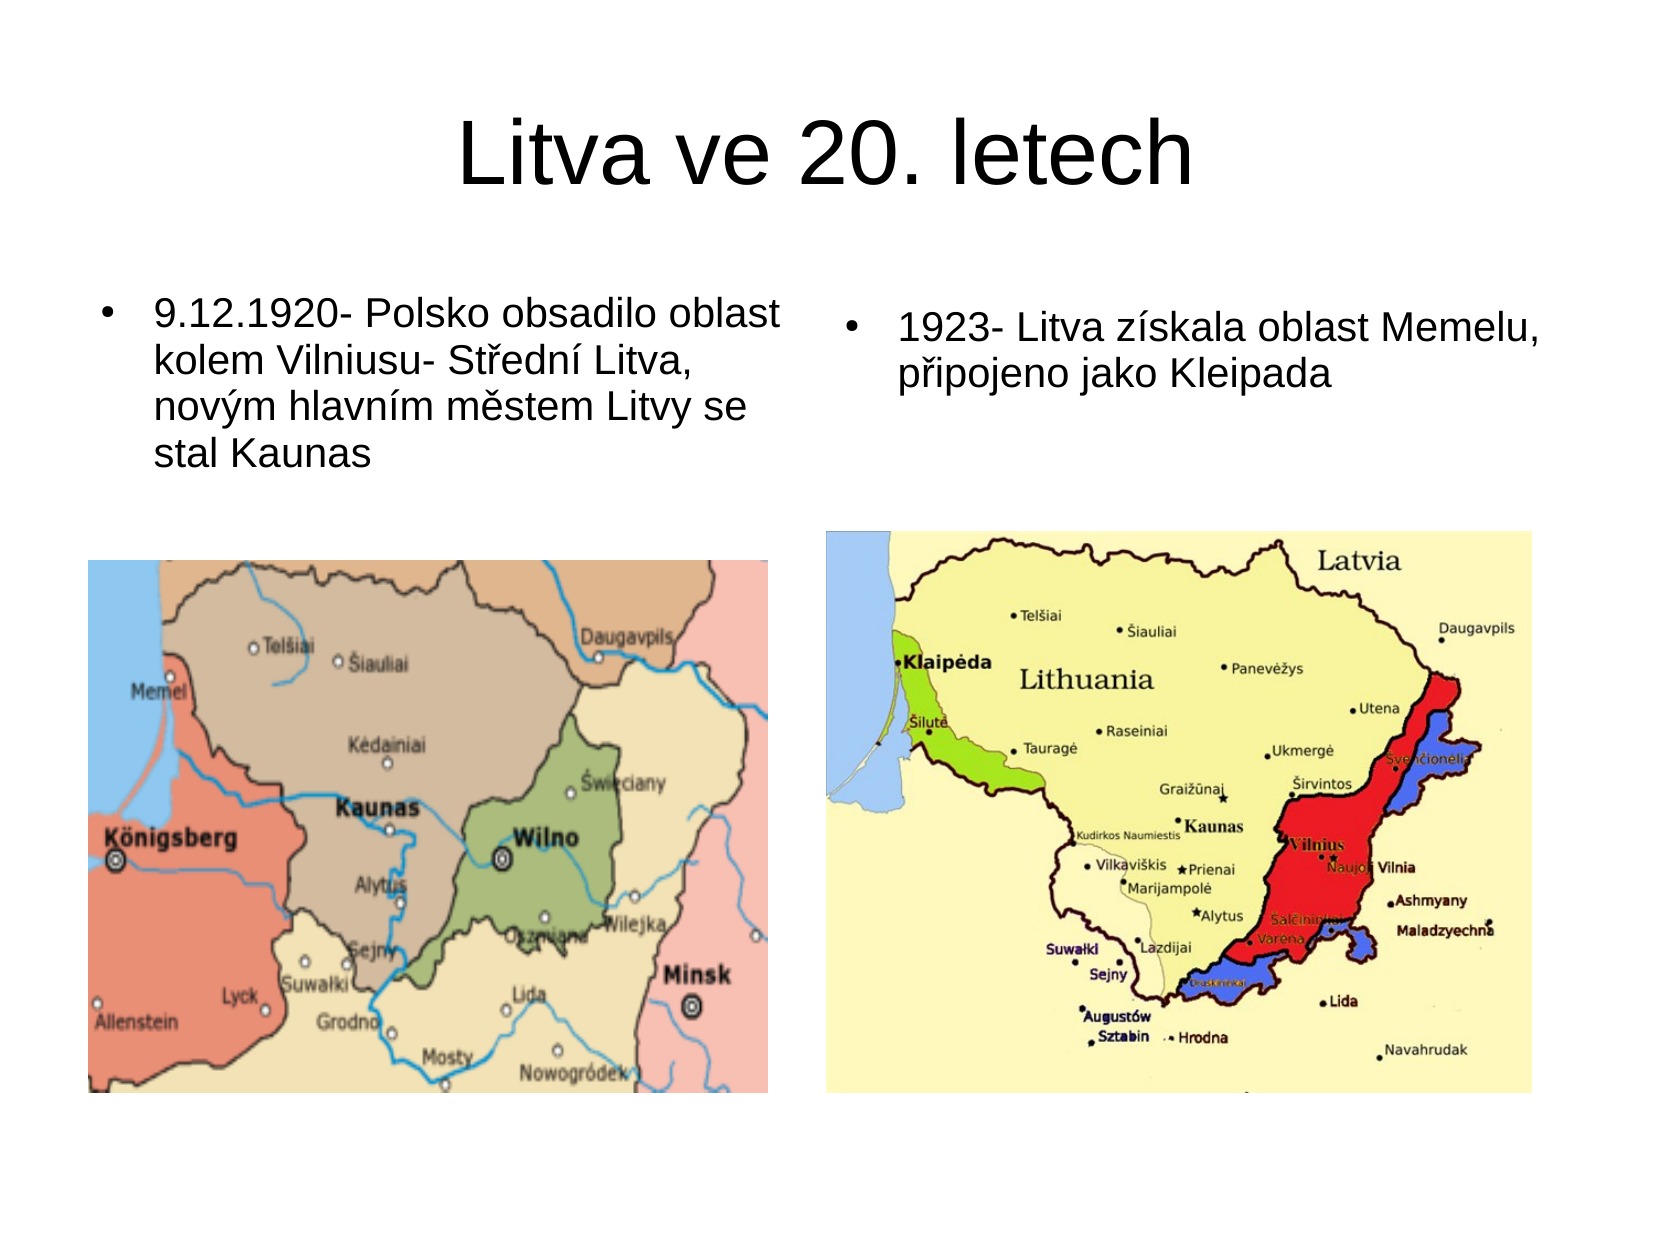

# Litva ve 20. letech
9.12.1920- Polsko obsadilo oblast kolem Vilniusu- Střední Litva, novým hlavním městem Litvy se stal Kaunas
1923- Litva získala oblast Memelu, připojeno jako Kleipada